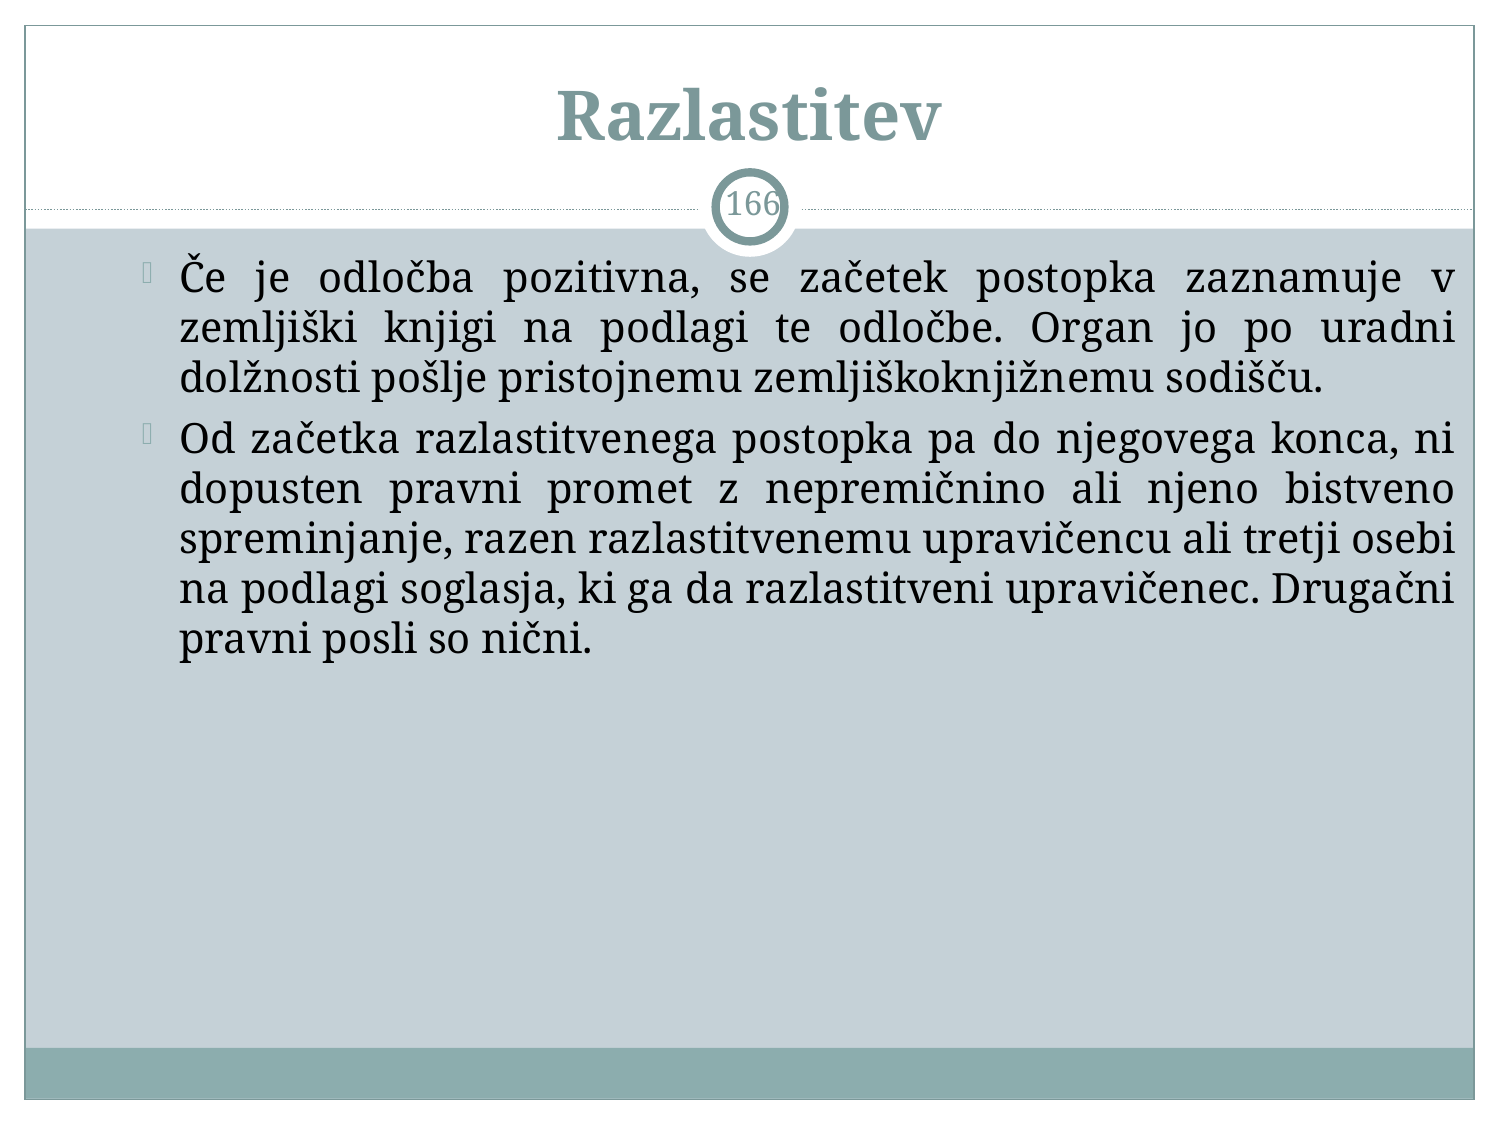

# Razlastitev
Če je odločba pozitivna, se začetek postopka zaznamuje v zemljiški knjigi na podlagi te odločbe. Organ jo po uradni dolžnosti pošlje pristojnemu zemljiškoknjižnemu sodišču.
Od začetka razlastitvenega postopka pa do njegovega konca, ni dopusten pravni promet z nepremičnino ali njeno bistveno spreminjanje, razen razlastitvenemu upravičencu ali tretji osebi na podlagi soglasja, ki ga da razlastitveni upravičenec. Drugačni pravni posli so nični.